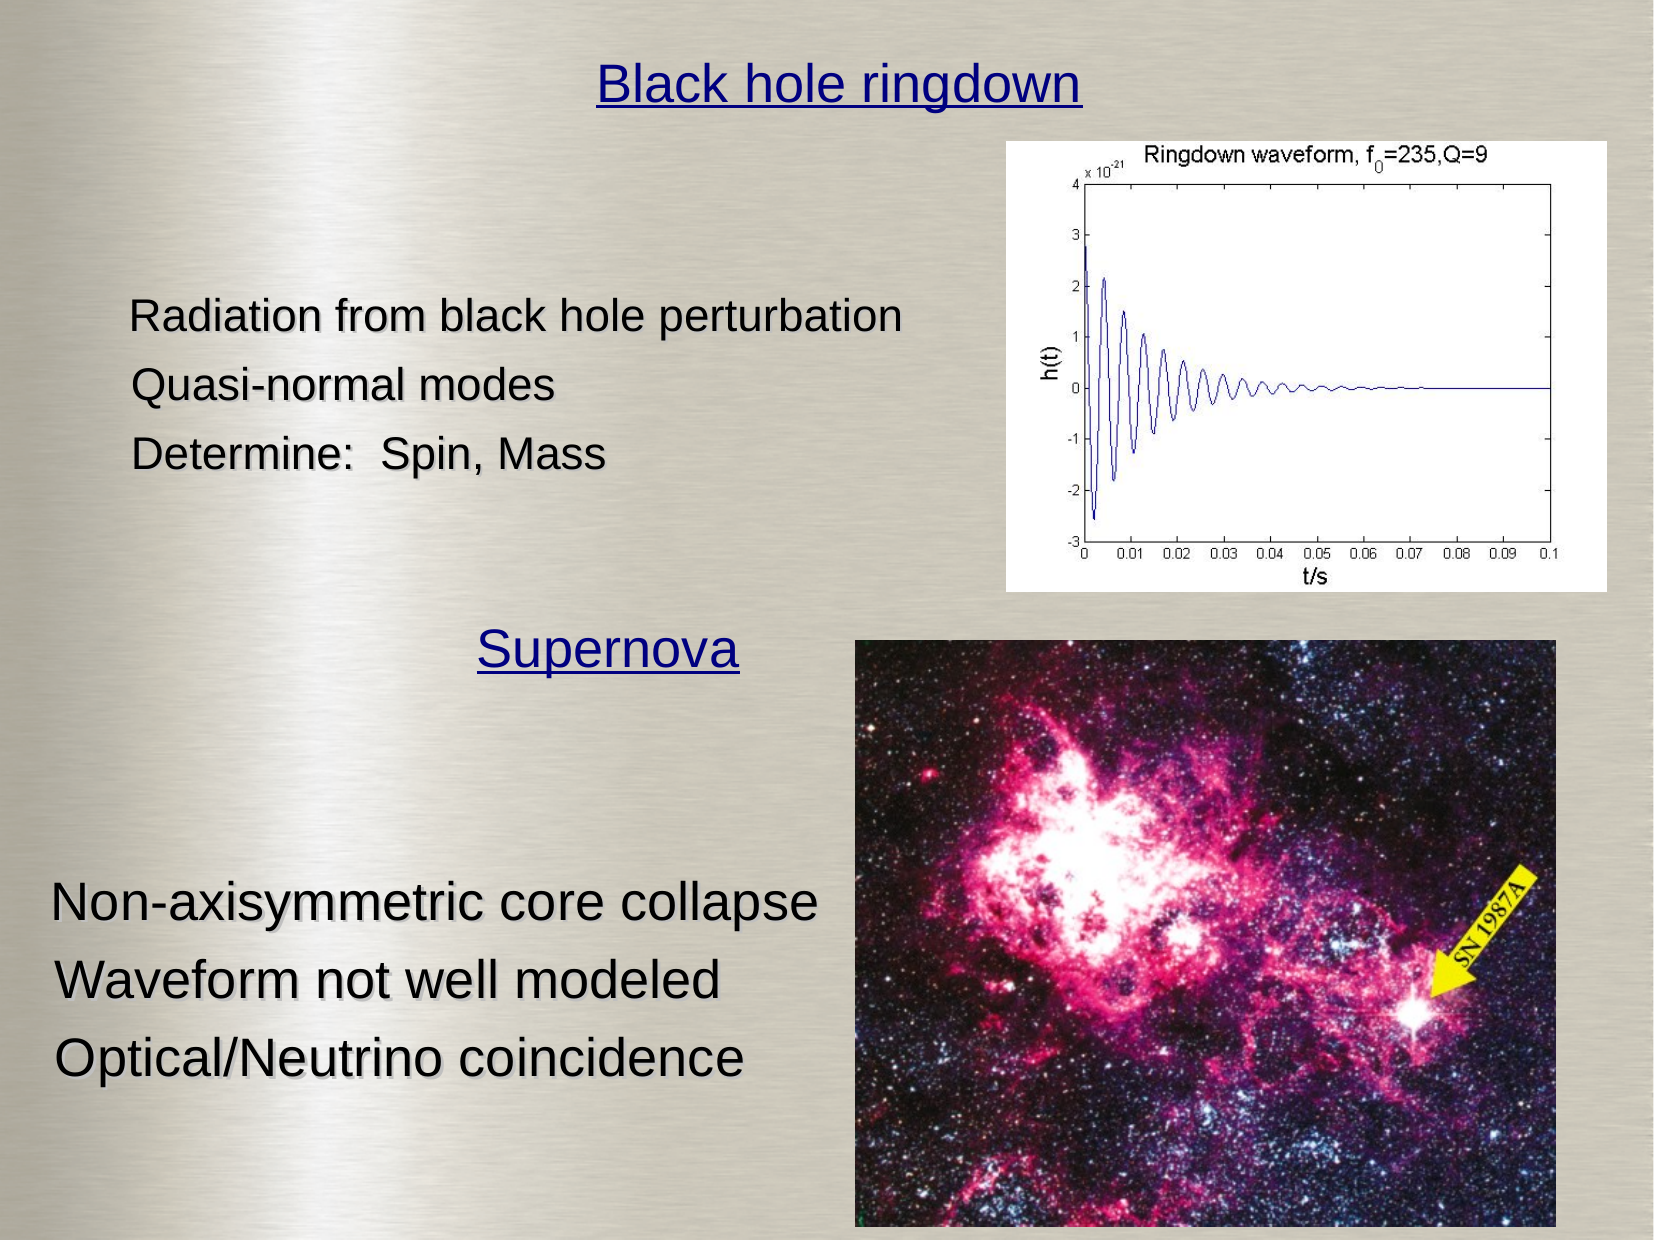

Black hole ringdown
 Radiation from black hole perturbation
 Quasi-normal modes
 Determine: Spin, Mass
Supernova
 Non-axisymmetric core collapse
 Waveform not well modeled
 Optical/Neutrino coincidence